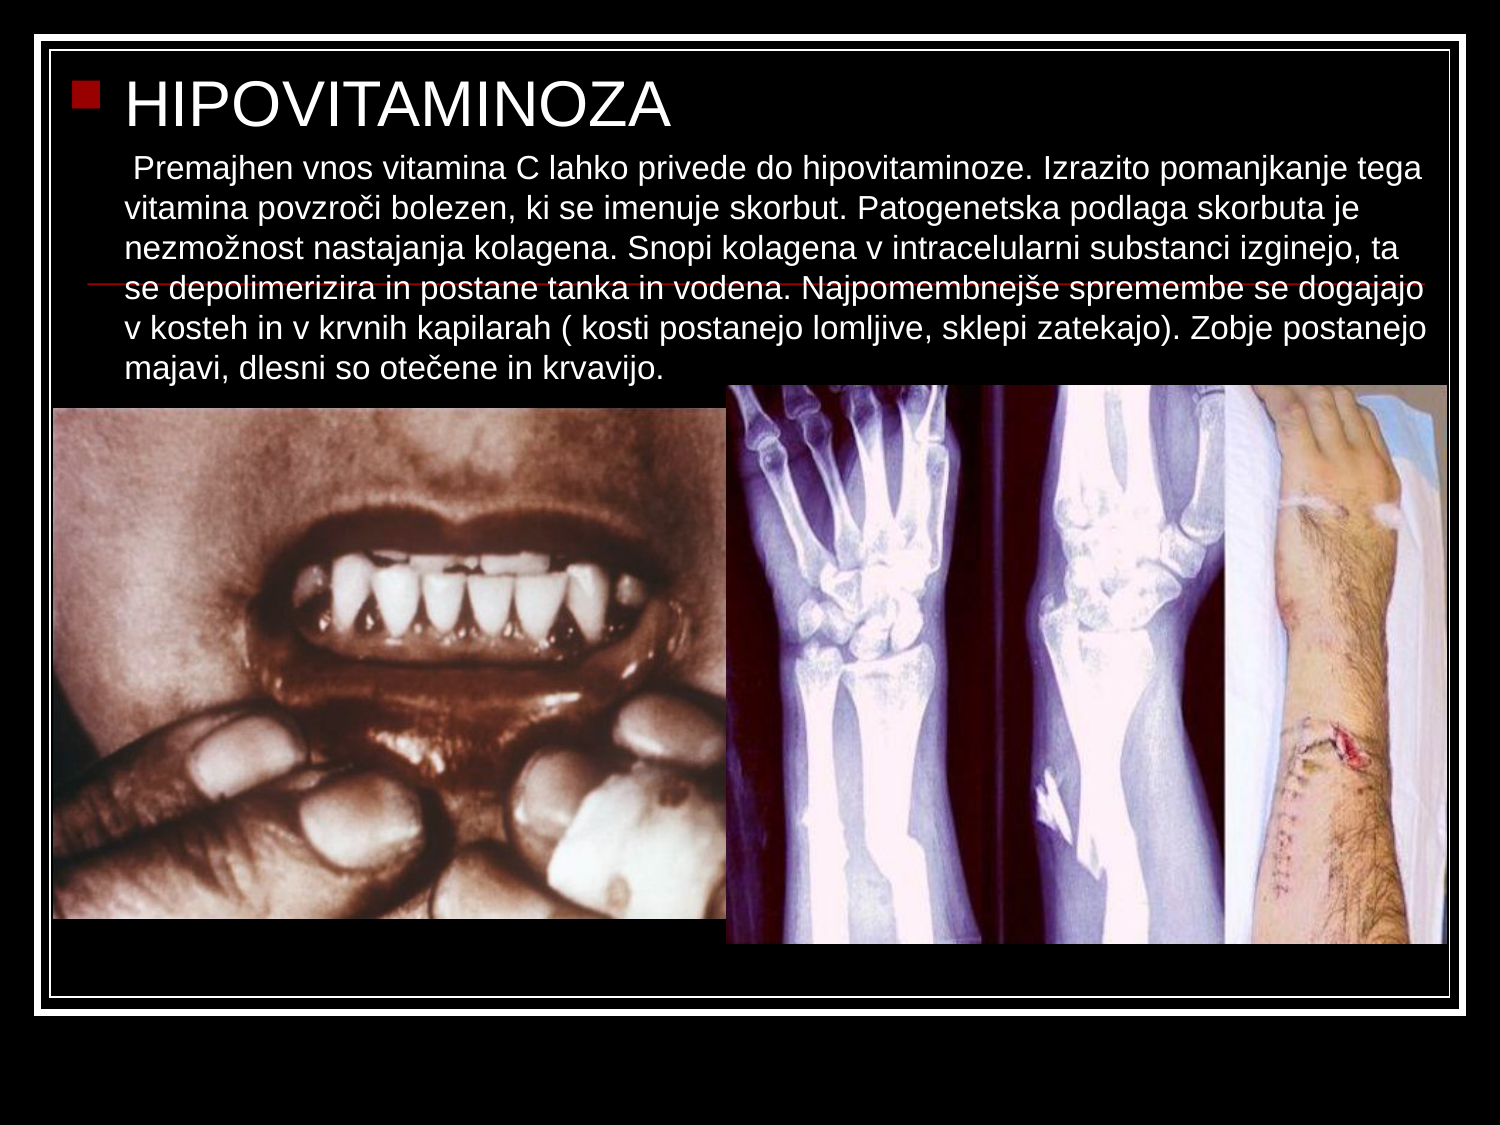

# HIPOVITAMINOZA
 Premajhen vnos vitamina C lahko privede do hipovitaminoze. Izrazito pomanjkanje tega vitamina povzroči bolezen, ki se imenuje skorbut. Patogenetska podlaga skorbuta je nezmožnost nastajanja kolagena. Snopi kolagena v intracelularni substanci izginejo, ta se depolimerizira in postane tanka in vodena. Najpomembnejše spremembe se dogajajo v kosteh in v krvnih kapilarah ( kosti postanejo lomljive, sklepi zatekajo). Zobje postanejo majavi, dlesni so otečene in krvavijo.